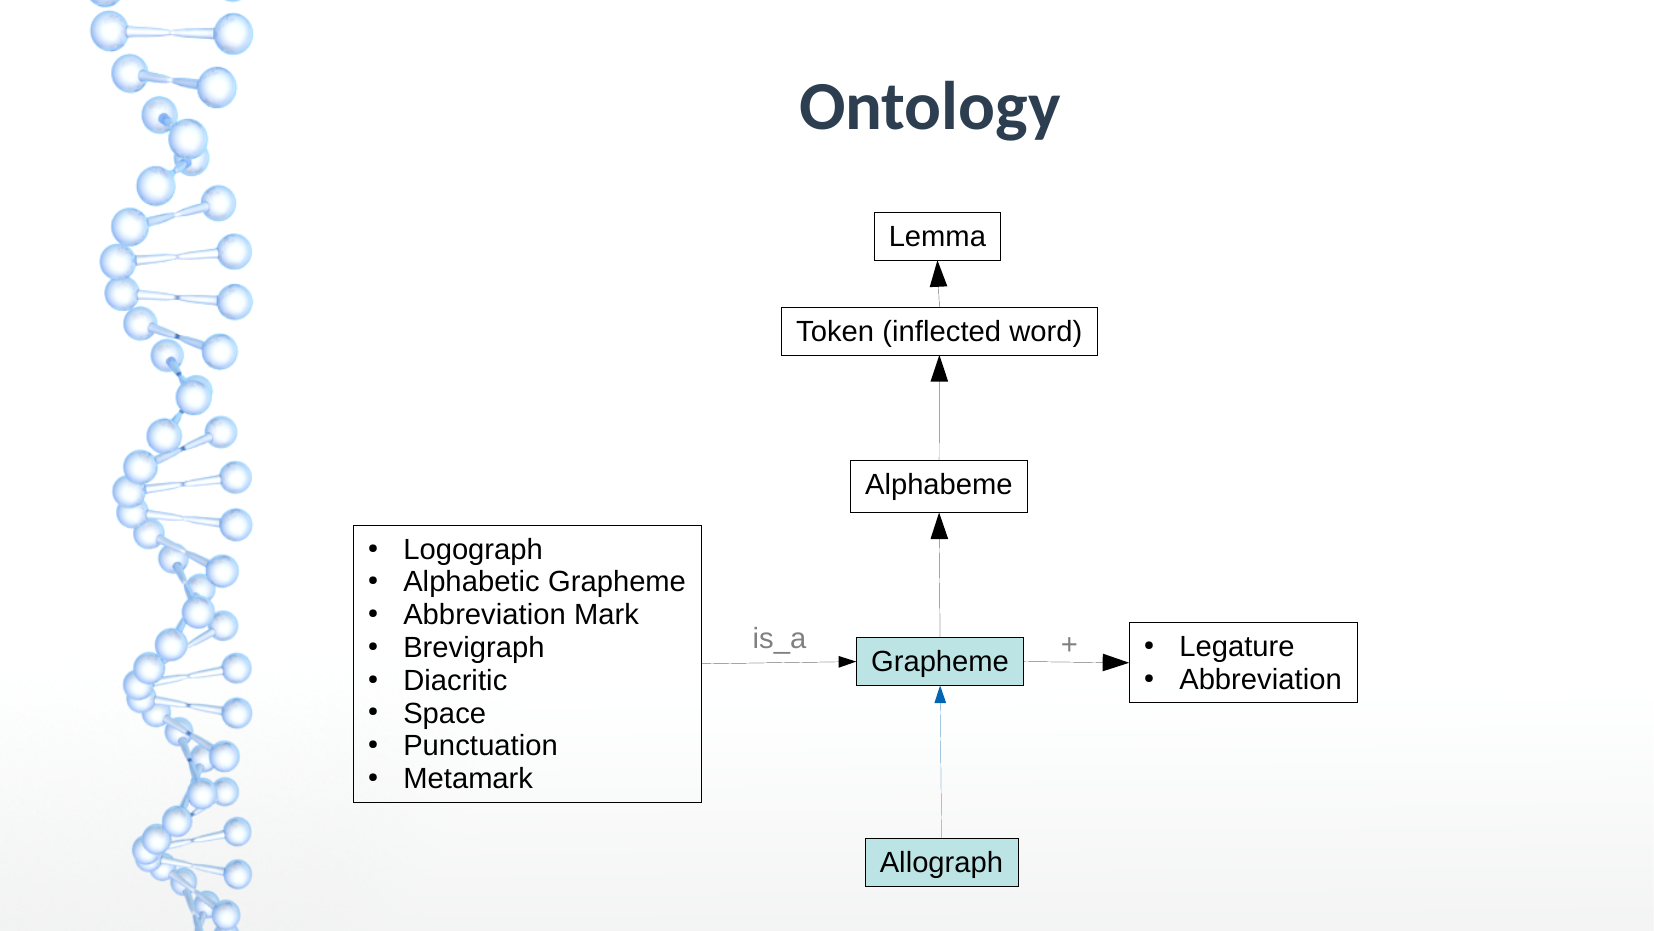

# Ontology
Lemma
Token (inflected word)
Alphabeme
Logograph
Alphabetic Grapheme
Abbreviation Mark
Brevigraph
Diacritic
Space
Punctuation
Metamark
is_a
+
Legature
Abbreviation
Grapheme
Allograph